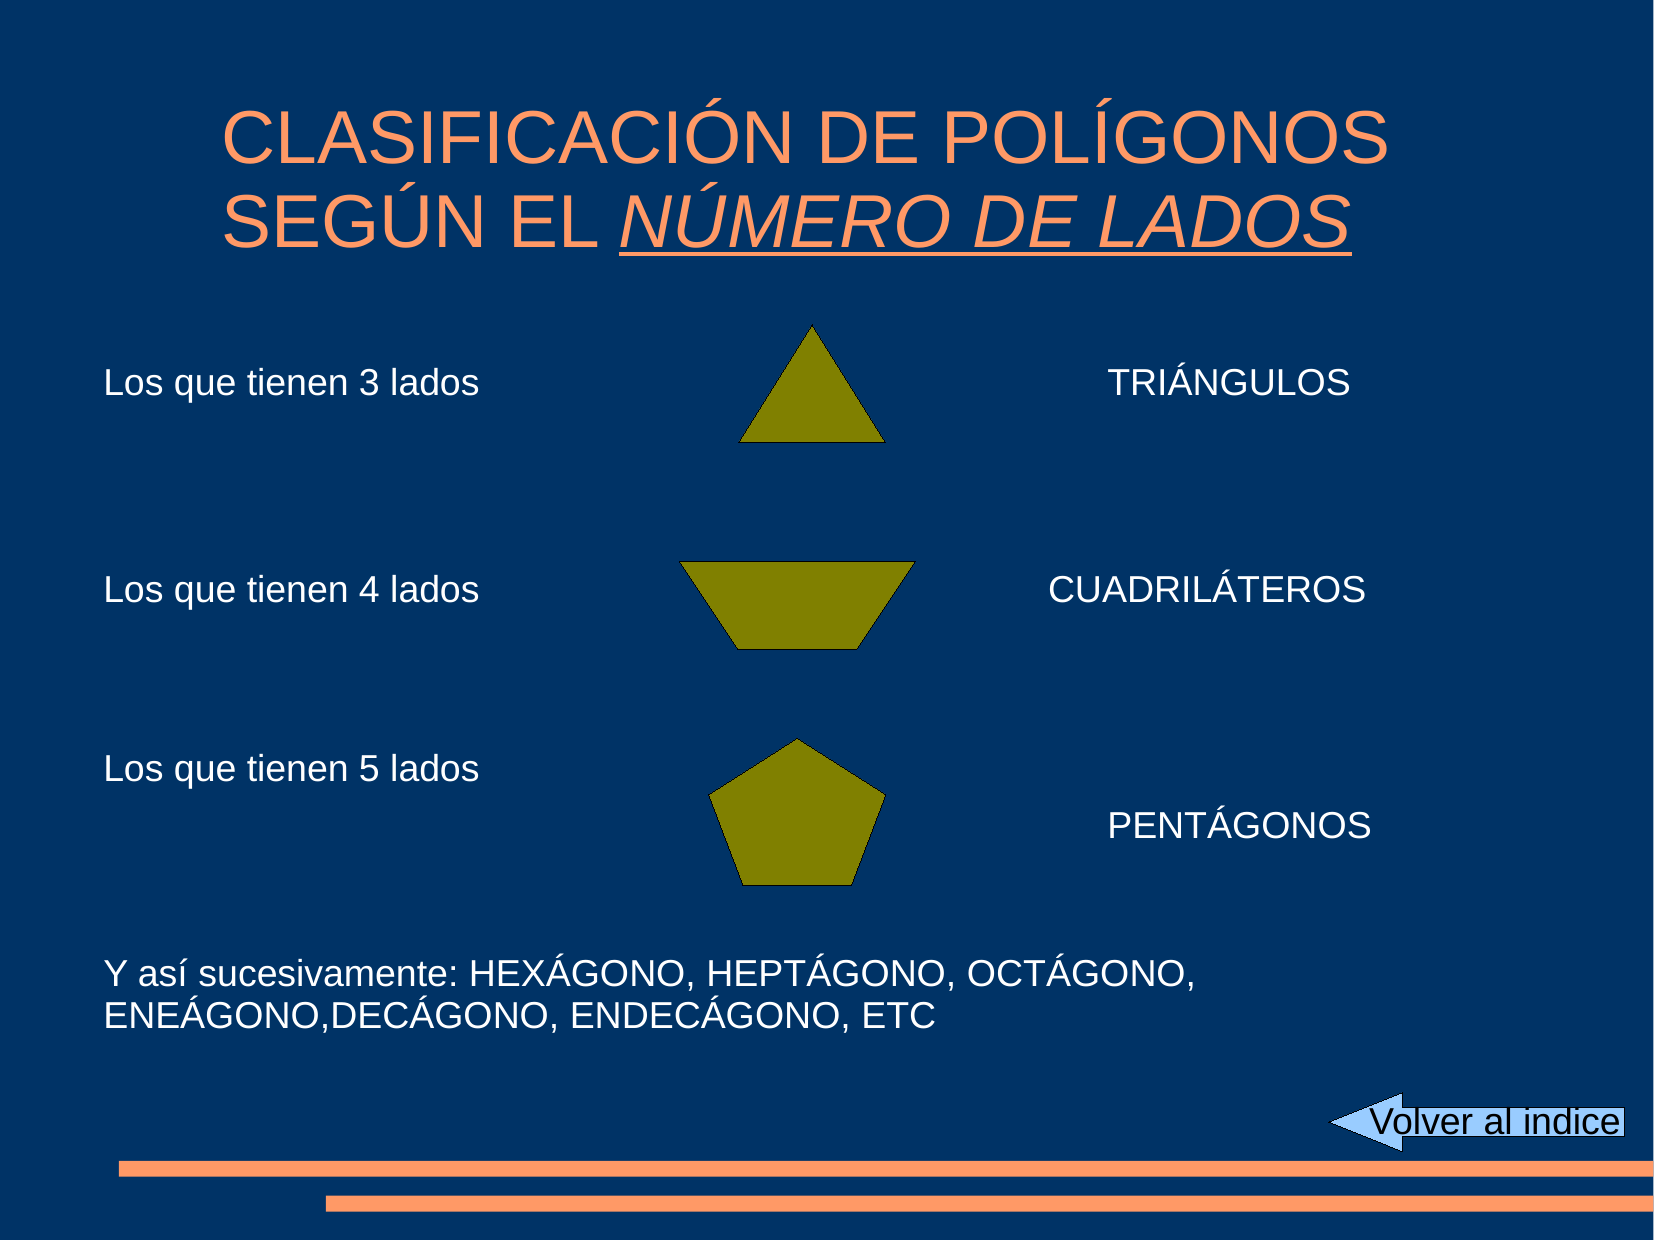

CLASIFICACIÓN DE POLÍGONOS SEGÚN EL NÚMERO DE LADOS
Los que tienen 3 lados
TRIÁNGULOS
Los que tienen 4 lados
CUADRILÁTEROS
Los que tienen 5 lados
PENTÁGONOS
Y así sucesivamente: HEXÁGONO, HEPTÁGONO, OCTÁGONO, ENEÁGONO,DECÁGONO, ENDECÁGONO, ETC
Volver al indice